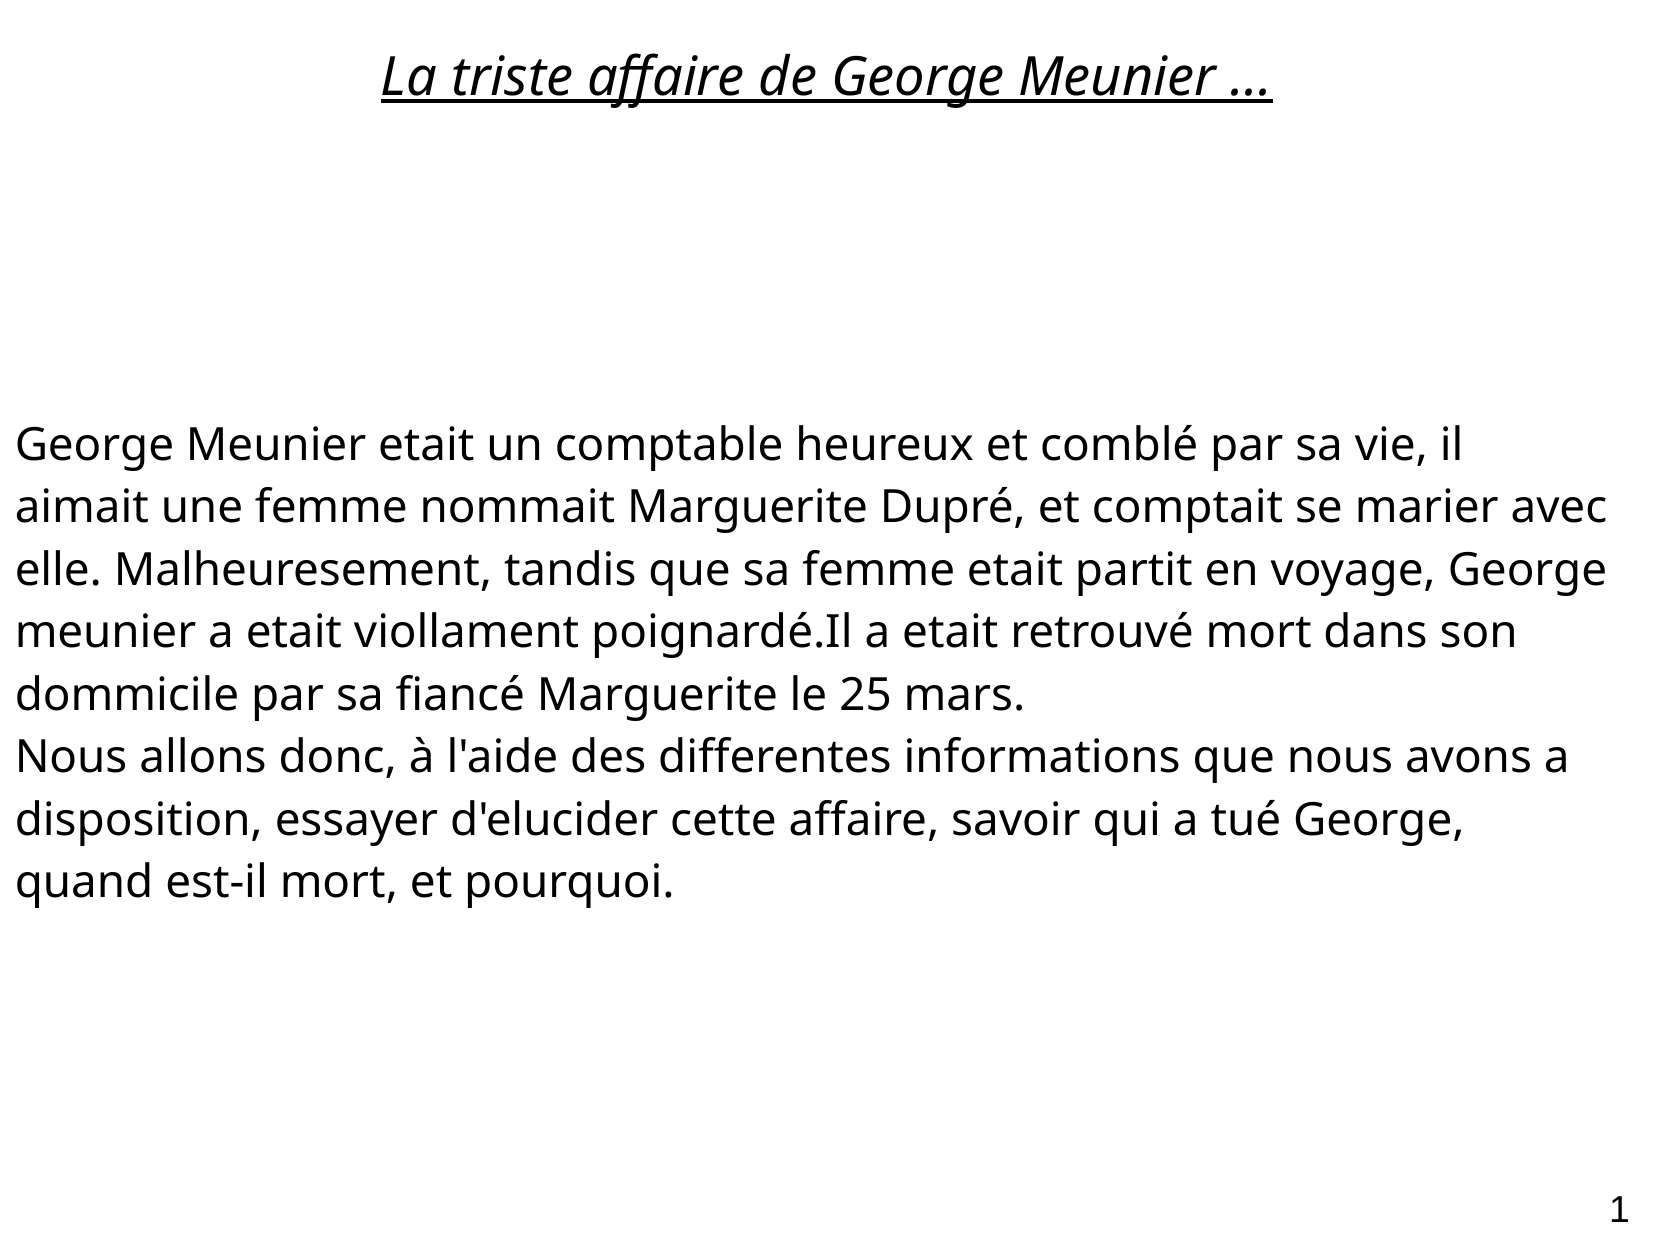

La triste affaire de George Meunier ...
George Meunier etait un comptable heureux et comblé par sa vie, il aimait une femme nommait Marguerite Dupré, et comptait se marier avec elle. Malheuresement, tandis que sa femme etait partit en voyage, George meunier a etait viollament poignardé.Il a etait retrouvé mort dans son dommicile par sa fiancé Marguerite le 25 mars.
Nous allons donc, à l'aide des differentes informations que nous avons a disposition, essayer d'elucider cette affaire, savoir qui a tué George, quand est-il mort, et pourquoi.
1